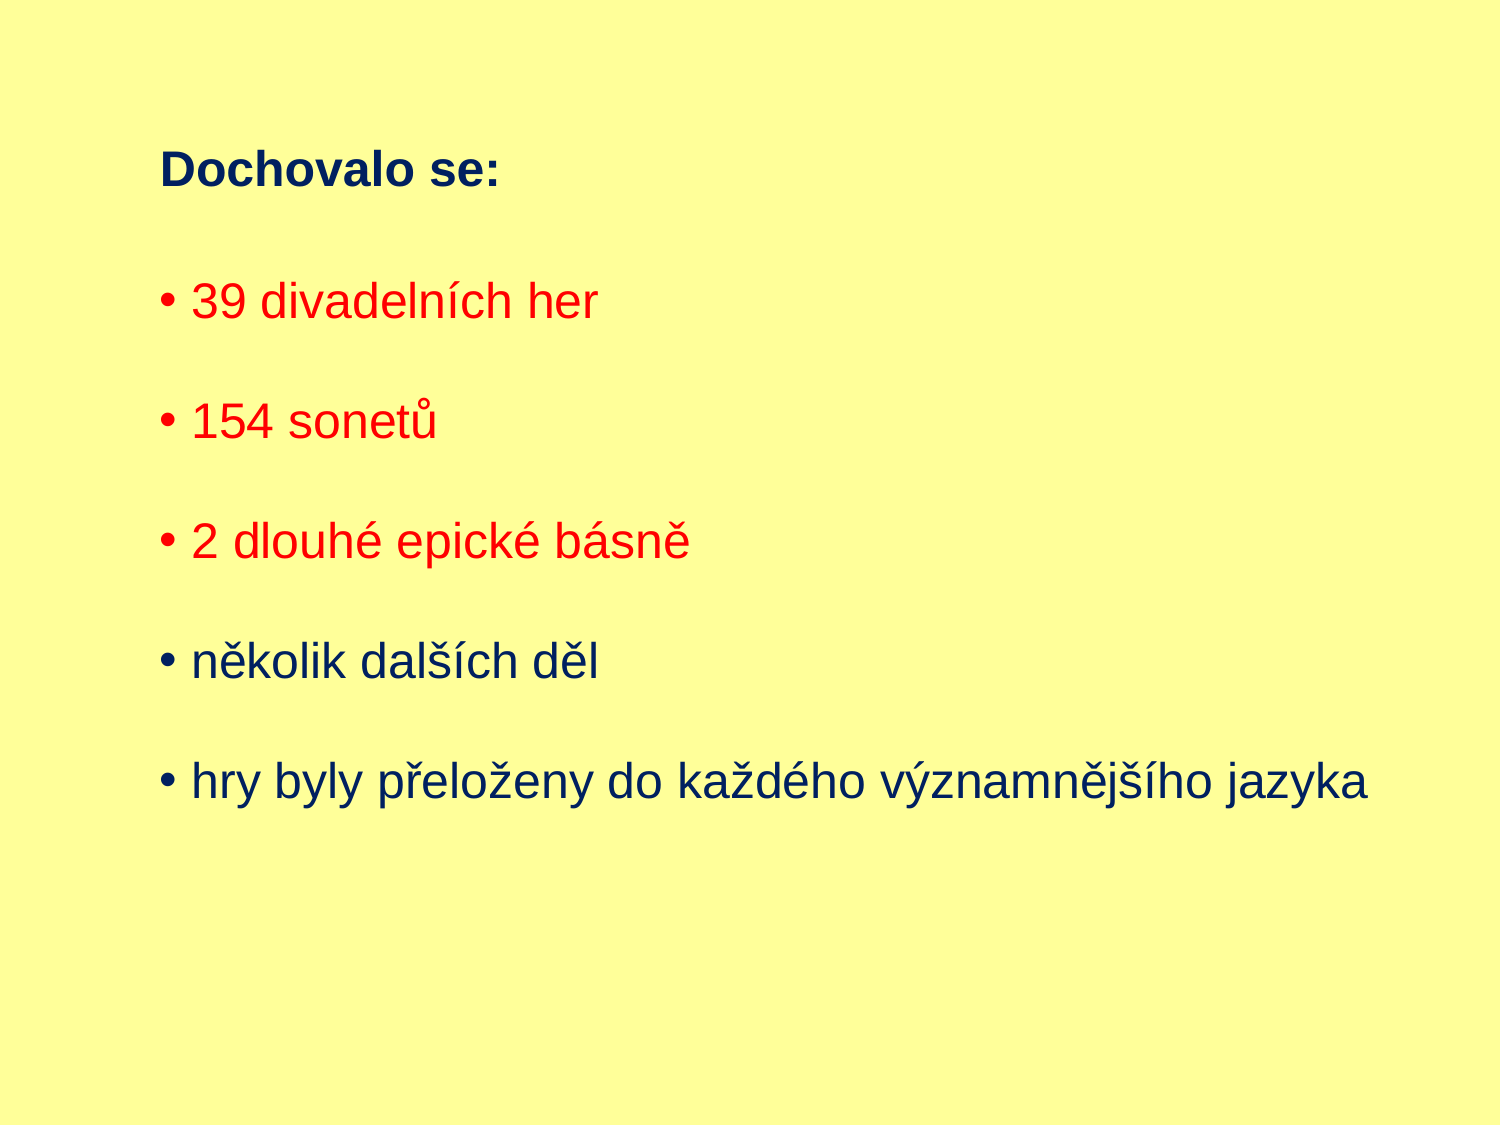

Dochovalo se:
 39 divadelních her
 154 sonetů
 2 dlouhé epické básně
 několik dalších děl
 hry byly přeloženy do každého významnějšího jazyka